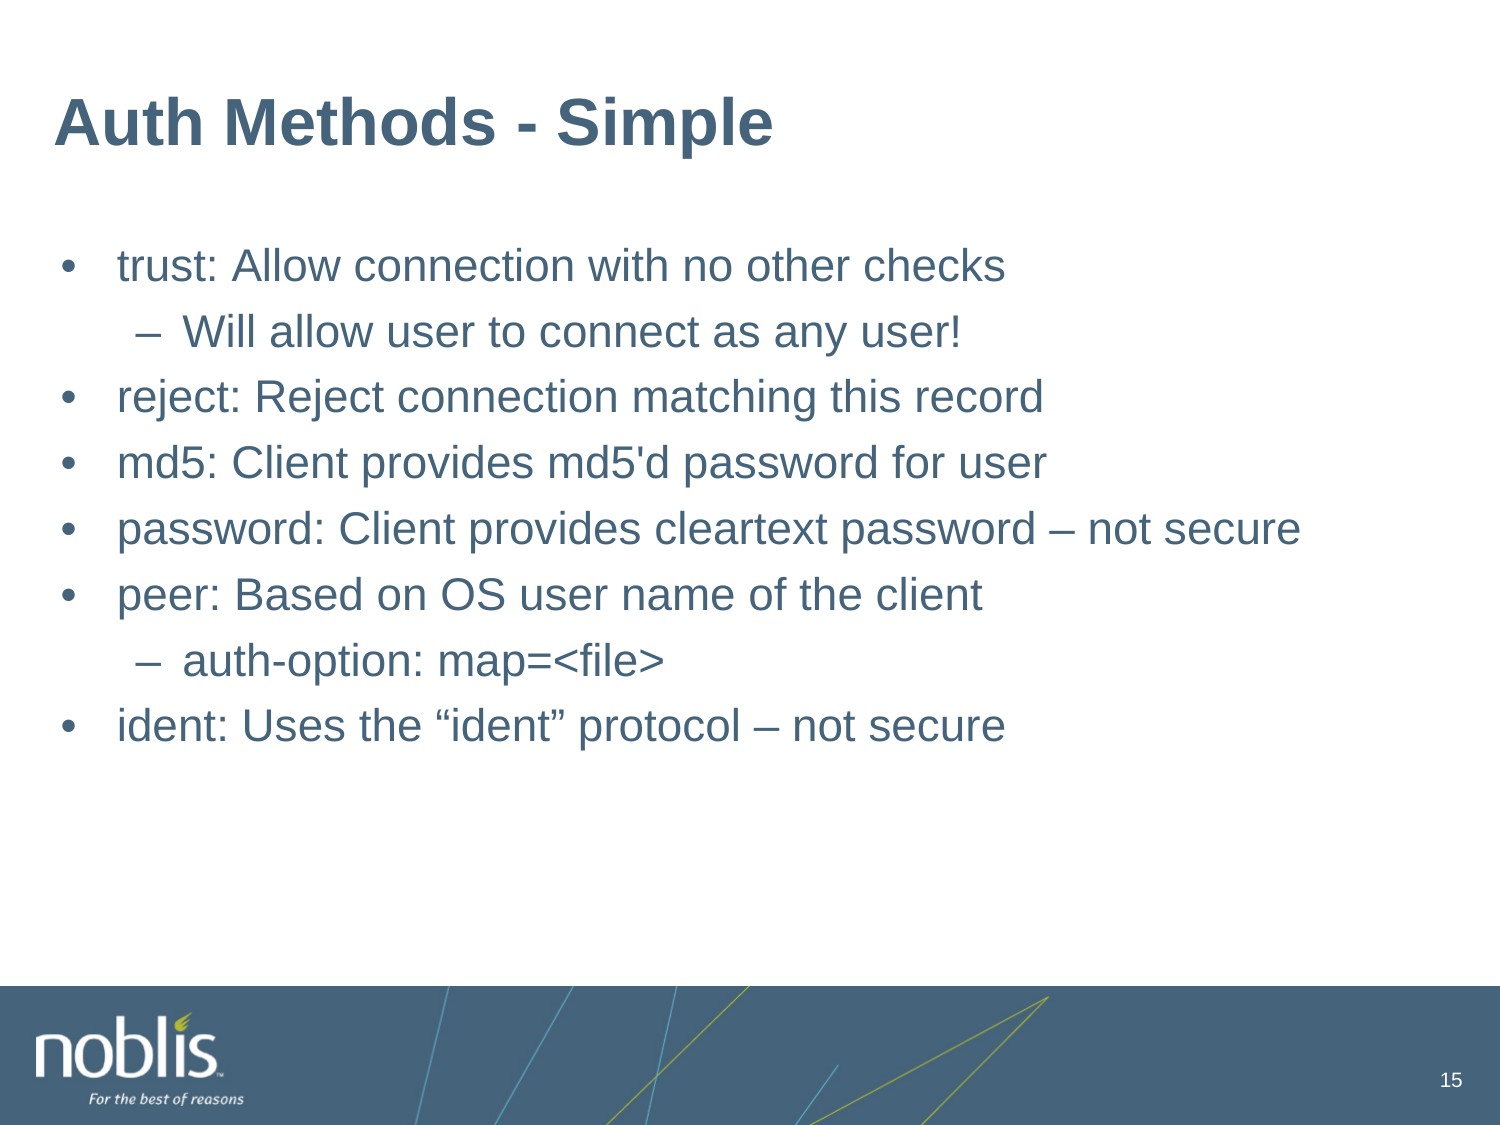

# Auth Methods - Simple
trust: Allow connection with no other checks
Will allow user to connect as any user!
reject: Reject connection matching this record
md5: Client provides md5'd password for user
password: Client provides cleartext password – not secure
peer: Based on OS user name of the client
auth-option: map=<file>
ident: Uses the “ident” protocol – not secure